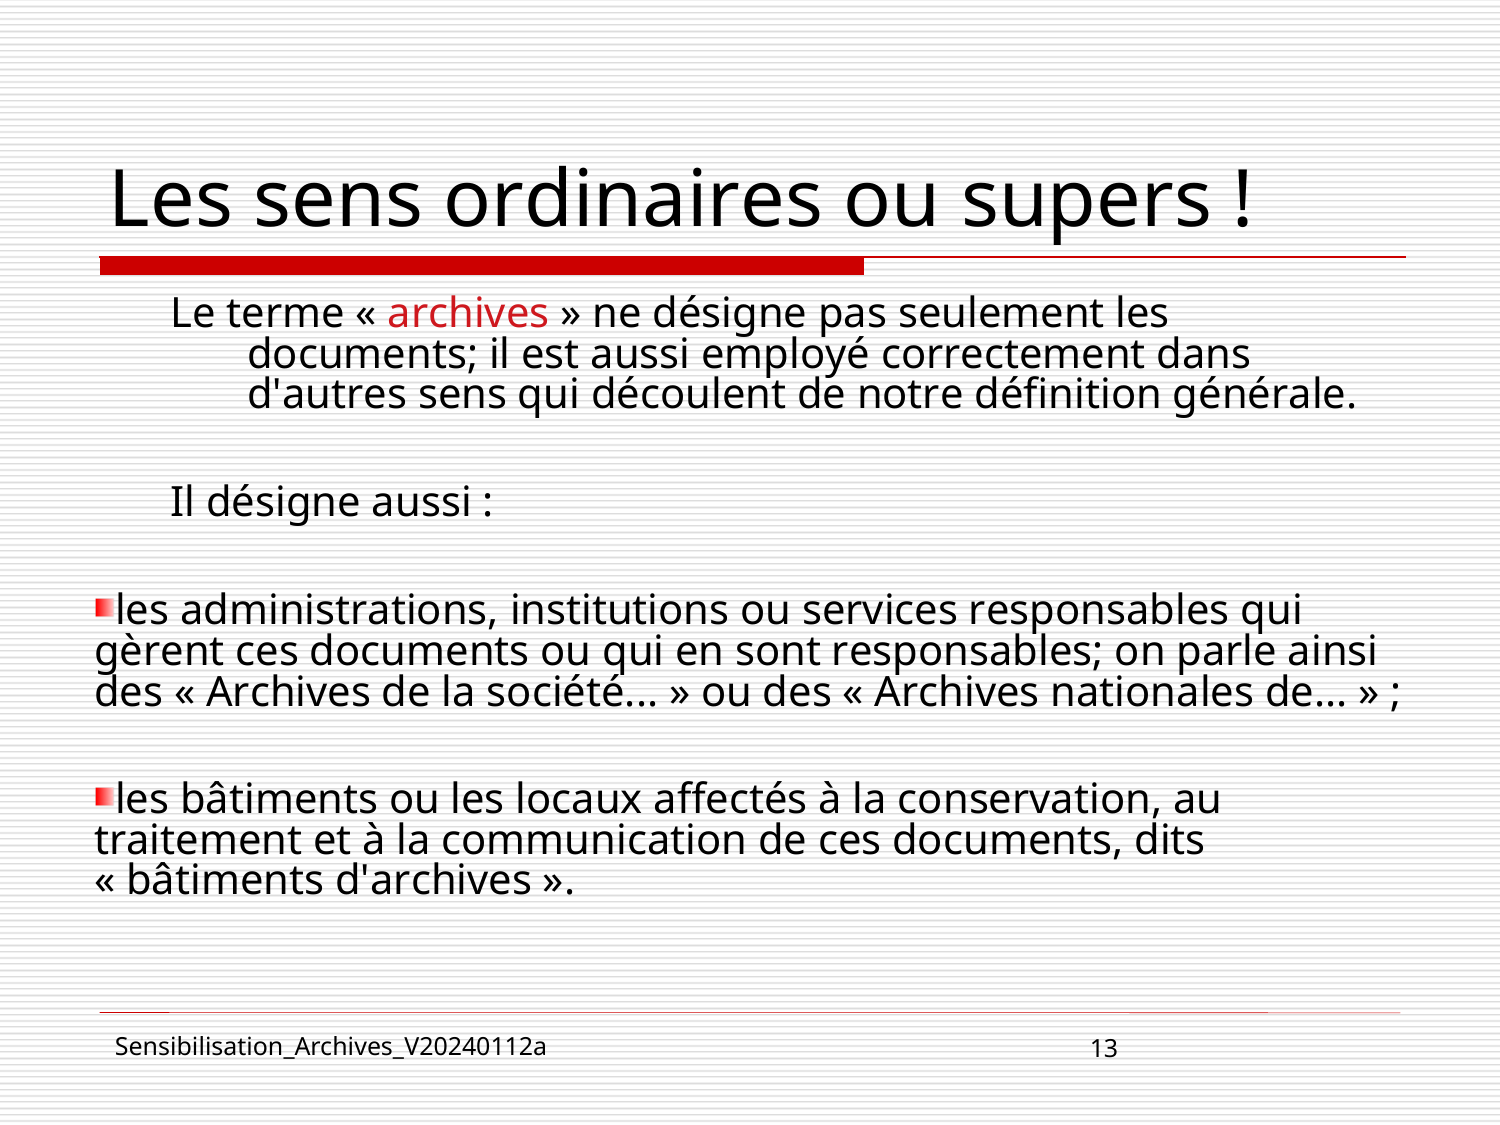

# Les sens ordinaires ou supers !
Le terme « archives » ne désigne pas seulement les documents; il est aussi employé correctement dans d'autres sens qui découlent de notre définition générale.
Il désigne aussi :
les administrations, institutions ou services responsables qui gèrent ces documents ou qui en sont responsables; on parle ainsi des « Archives de la société... » ou des « Archives nationales de... » ;
les bâtiments ou les locaux affectés à la conservation, au traitement et à la communication de ces documents, dits « bâtiments d'archives ».
Sensibilisation_Archives_V20240112a